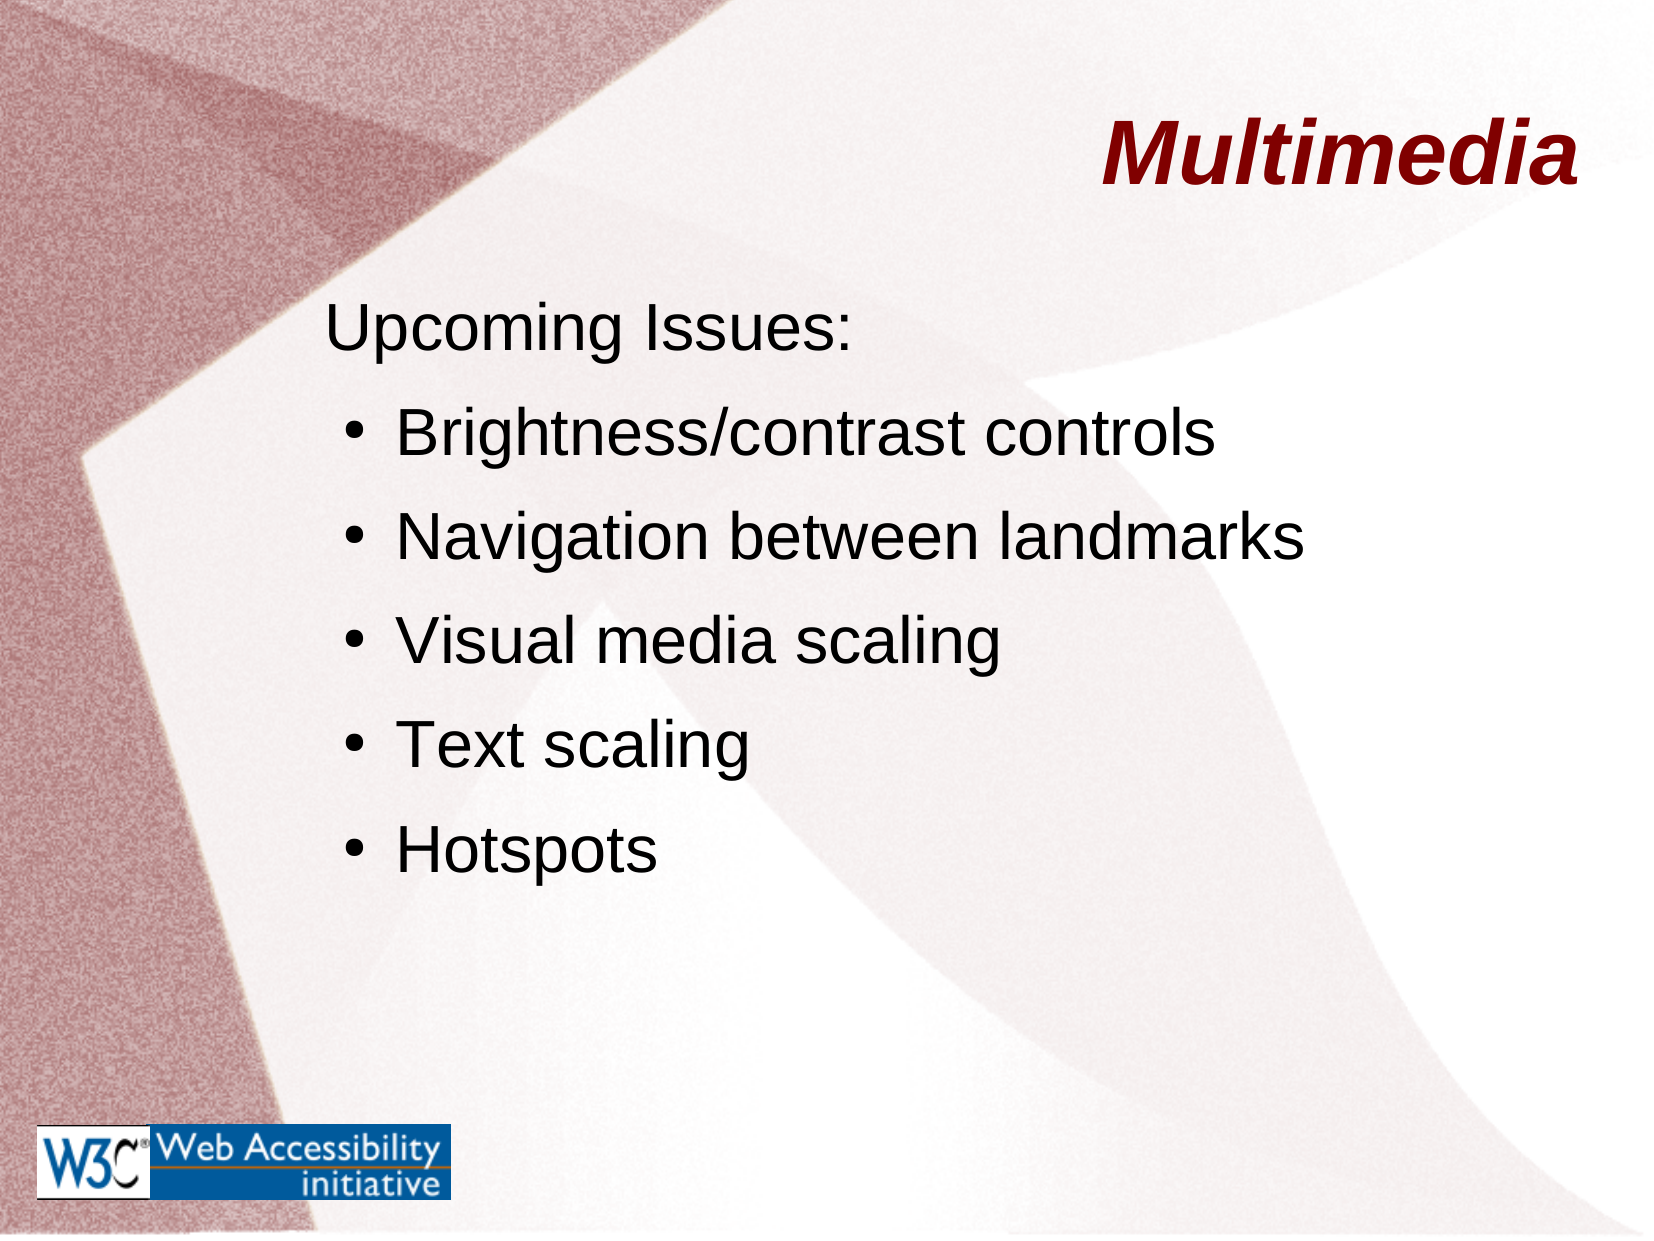

# Multimedia
Upcoming Issues:
Brightness/contrast controls
Navigation between landmarks
Visual media scaling
Text scaling
Hotspots